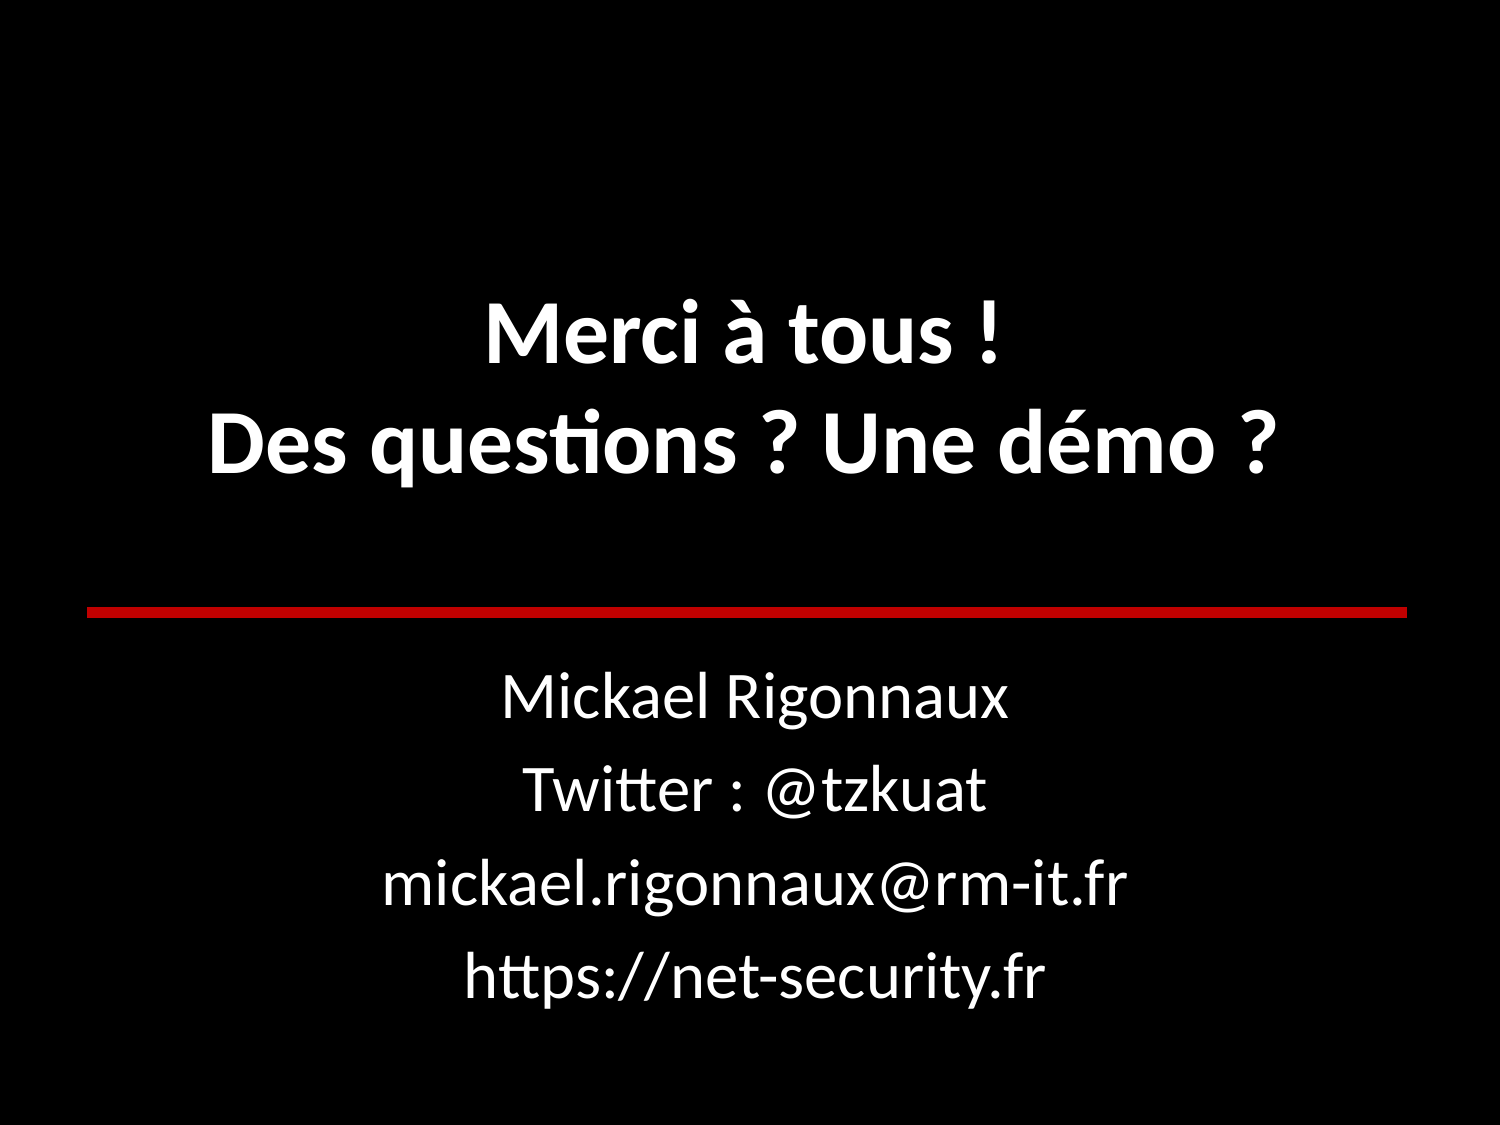

# Merci à tous ! Des questions ? Une démo ?
Mickael Rigonnaux
Twitter : @tzkuat
mickael.rigonnaux@rm-it.fr
https://net-security.fr